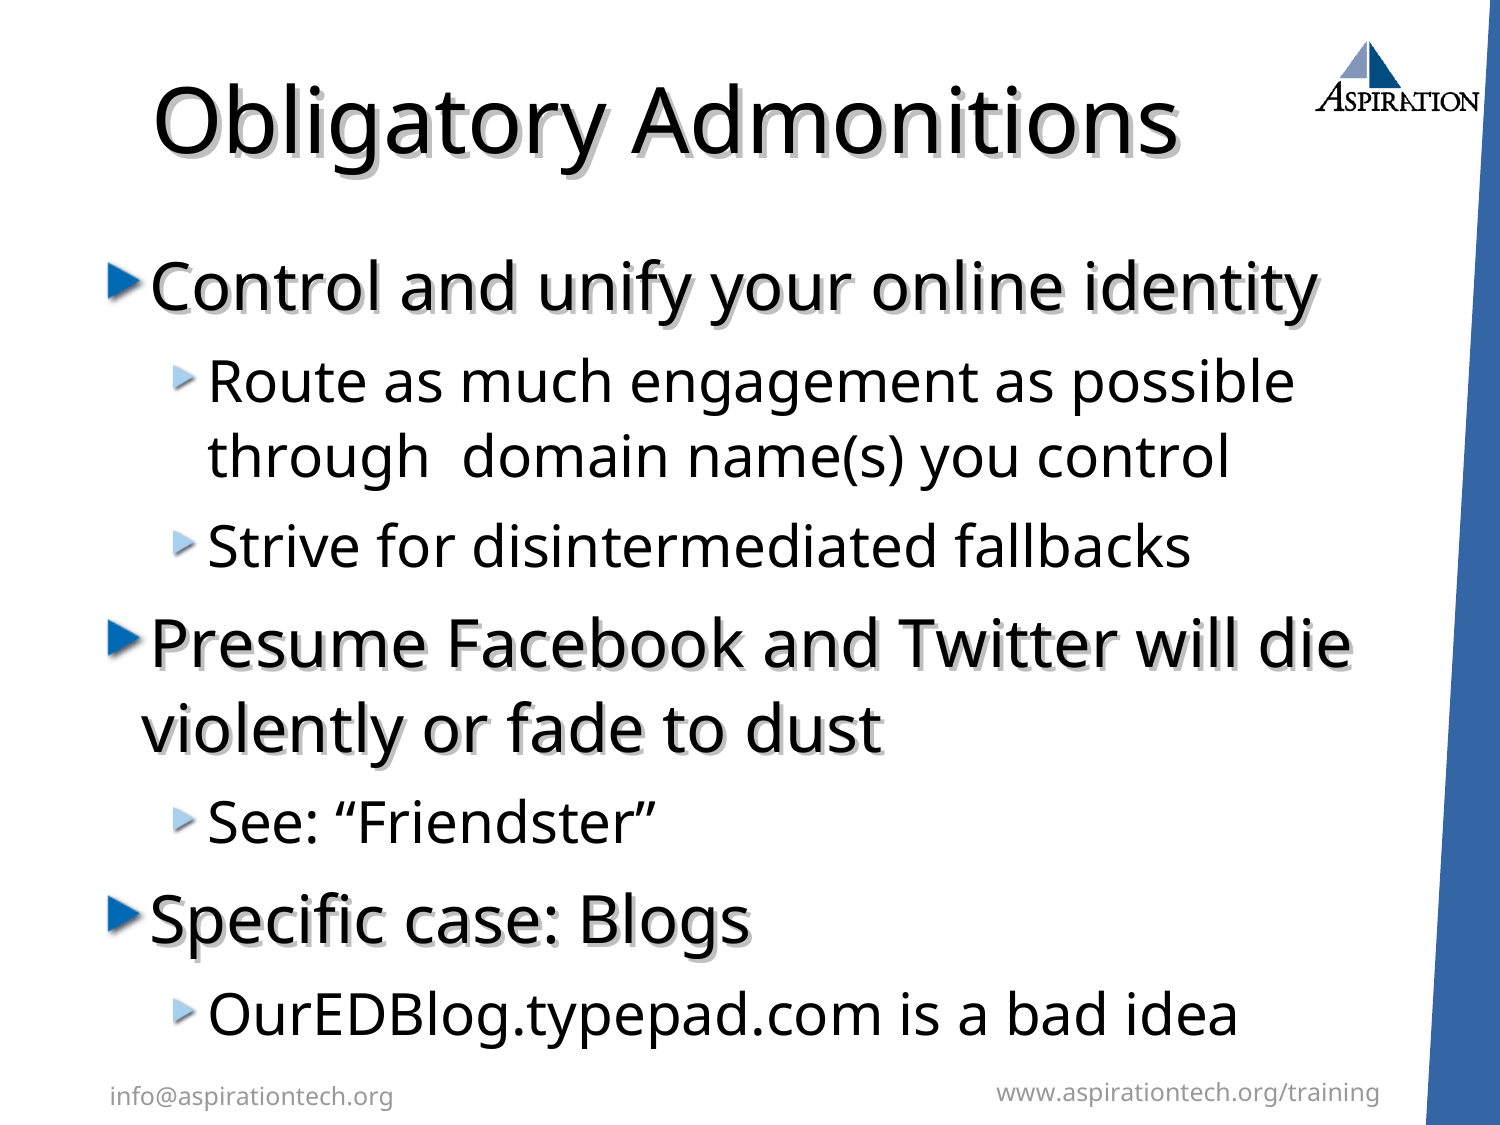

# Obligatory Admonitions
Control and unify your online identity
Route as much engagement as possible through domain name(s) you control
Strive for disintermediated fallbacks
Presume Facebook and Twitter will die violently or fade to dust
See: “Friendster”
Specific case: Blogs
OurEDBlog.typepad.com is a bad idea